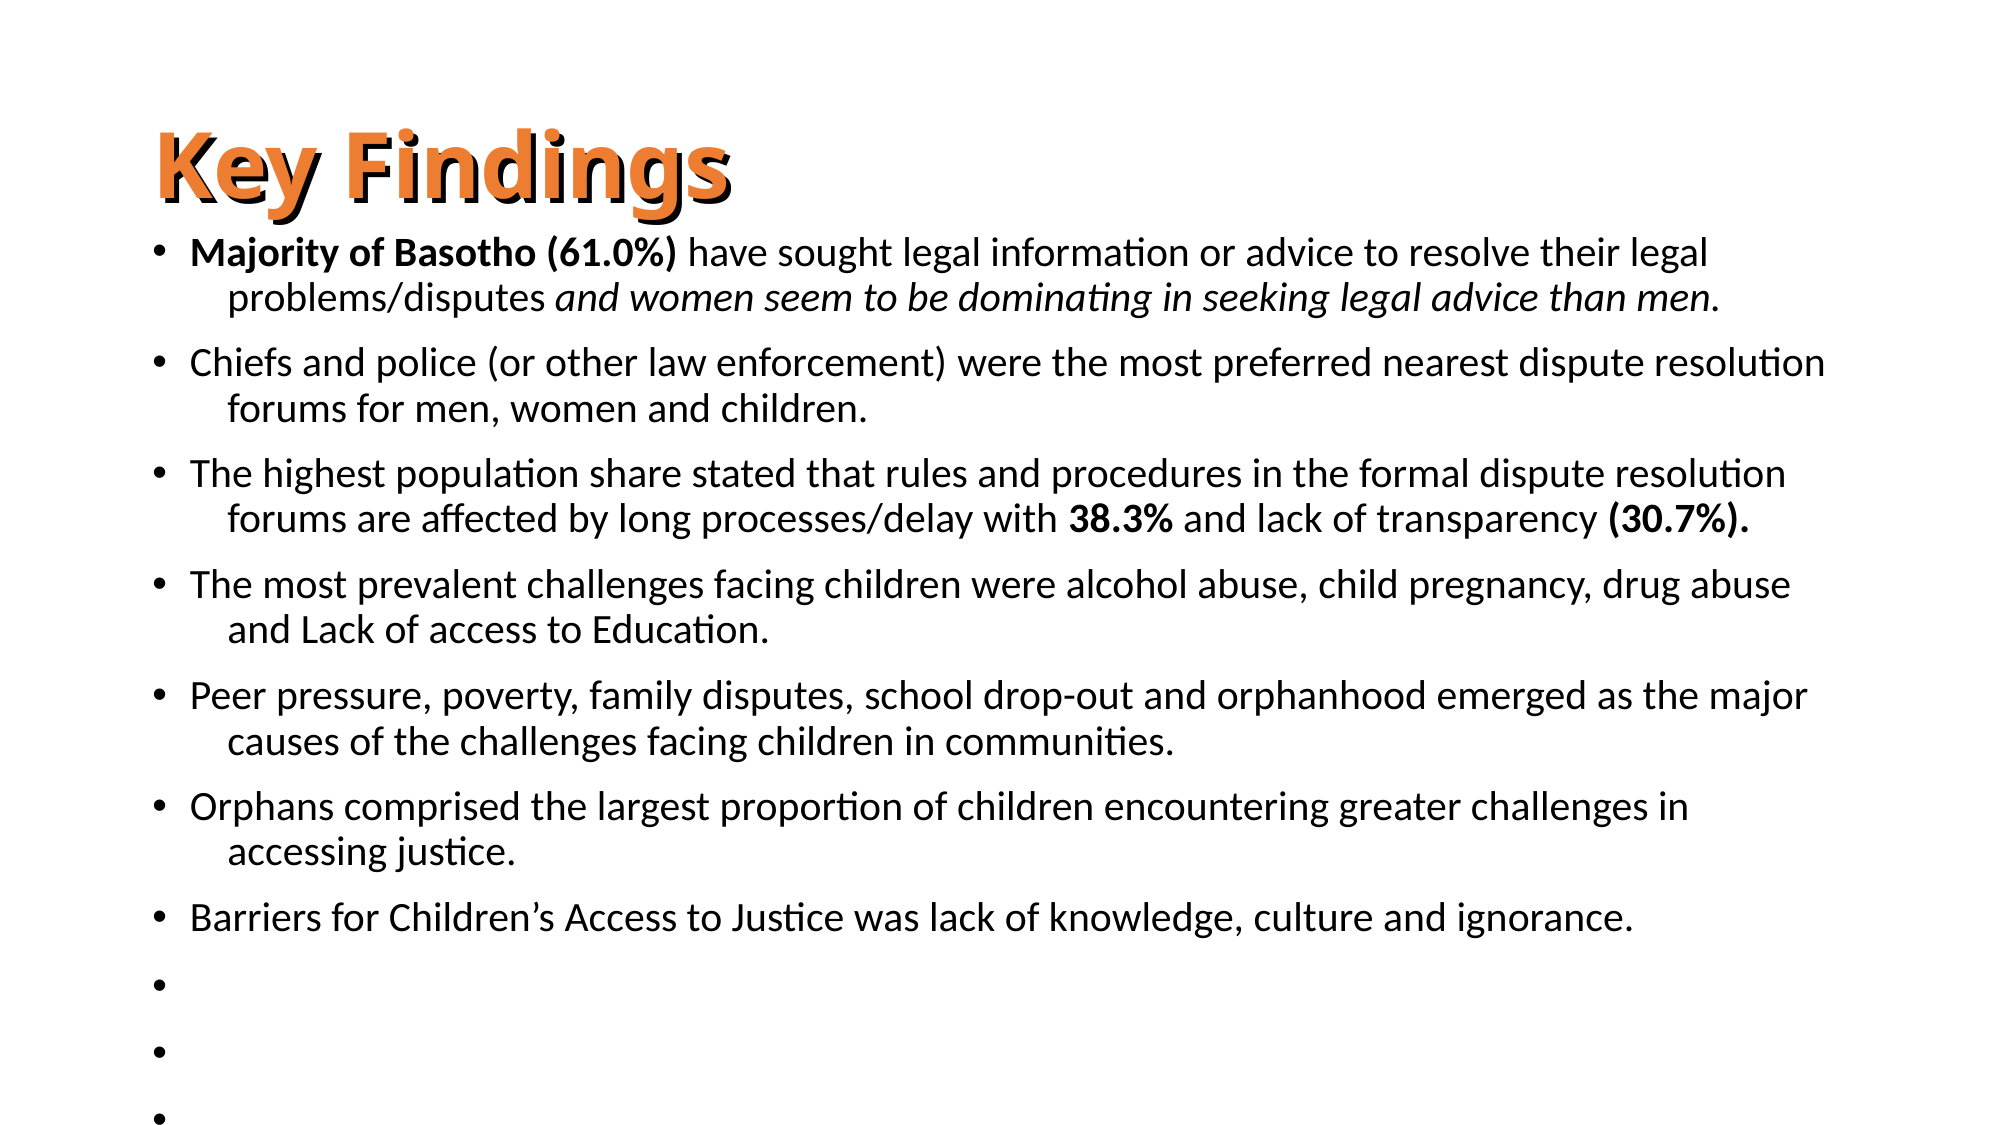

# Key Findings
Majority of Basotho (61.0%) have sought legal information or advice to resolve their legal problems/disputes and women seem to be dominating in seeking legal advice than men.
Chiefs and police (or other law enforcement) were the most preferred nearest dispute resolution forums for men, women and children.
The highest population share stated that rules and procedures in the formal dispute resolution forums are affected by long processes/delay with 38.3% and lack of transparency (30.7%).
The most prevalent challenges facing children were alcohol abuse, child pregnancy, drug abuse and Lack of access to Education.
Peer pressure, poverty, family disputes, school drop-out and orphanhood emerged as the major causes of the challenges facing children in communities.
Orphans comprised the largest proportion of children encountering greater challenges in accessing justice.
Barriers for Children’s Access to Justice was lack of knowledge, culture and ignorance.